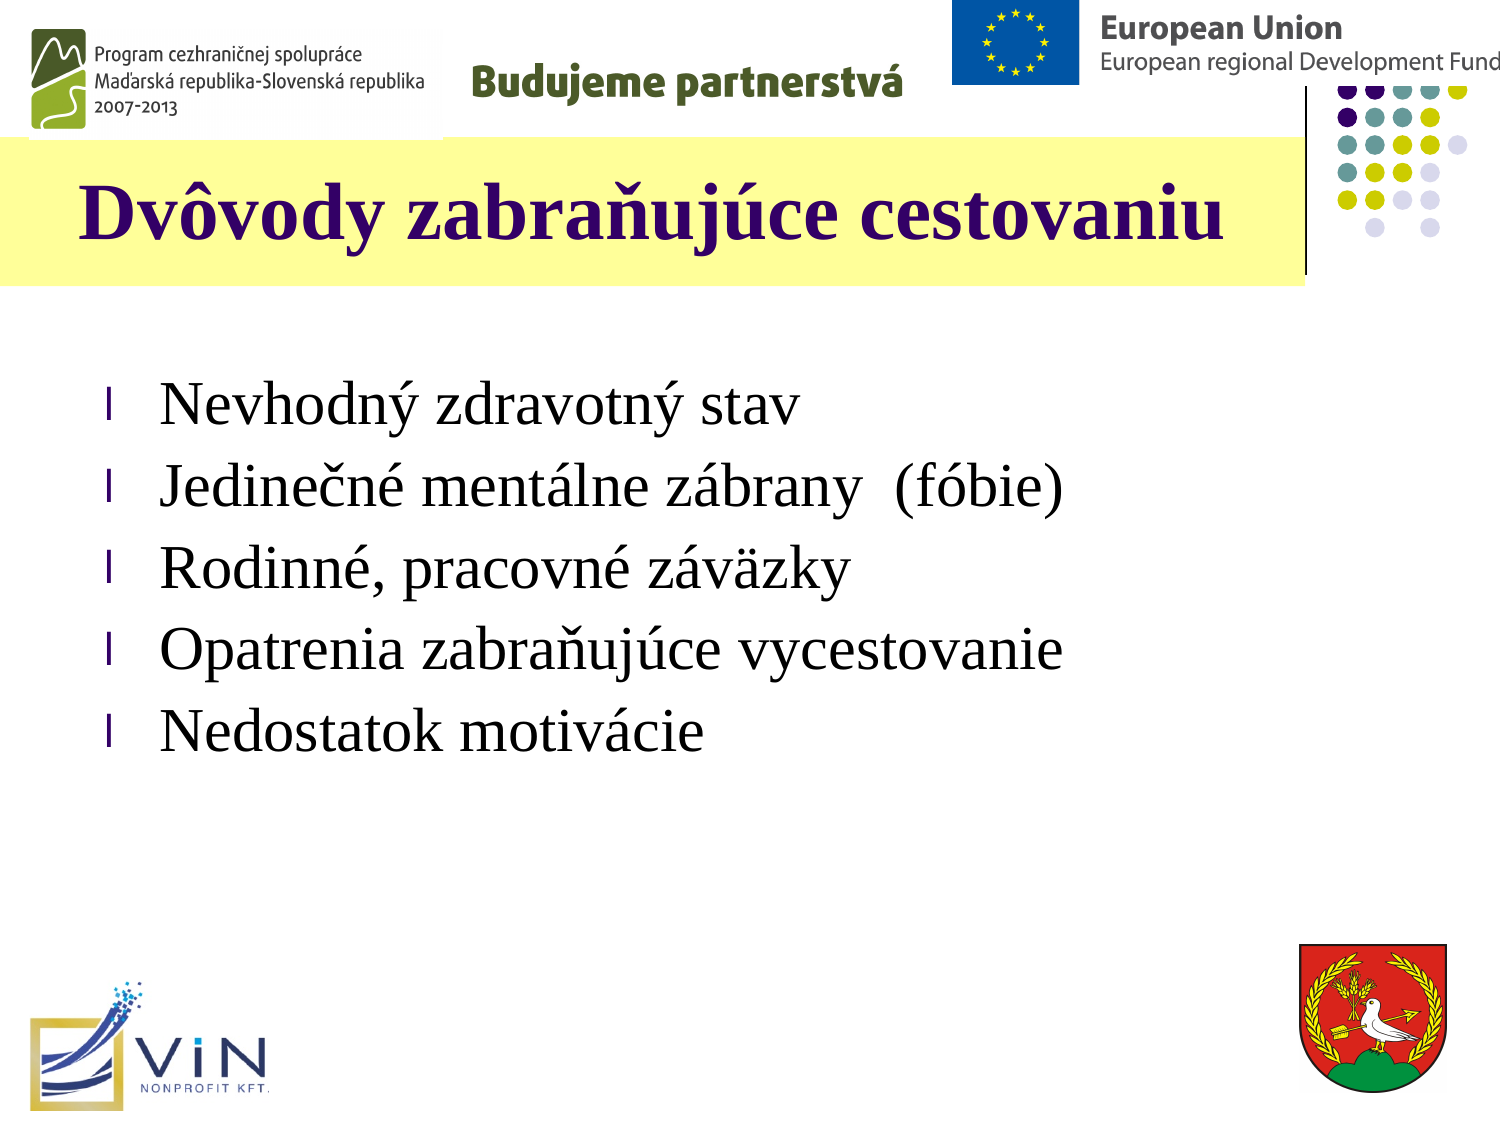

# Dvôvody zabraňujúce cestovaniu
Nevhodný zdravotný stav
Jedinečné mentálne zábrany (fóbie)
Rodinné, pracovné záväzky
Opatrenia zabraňujúce vycestovanie
Nedostatok motivácie